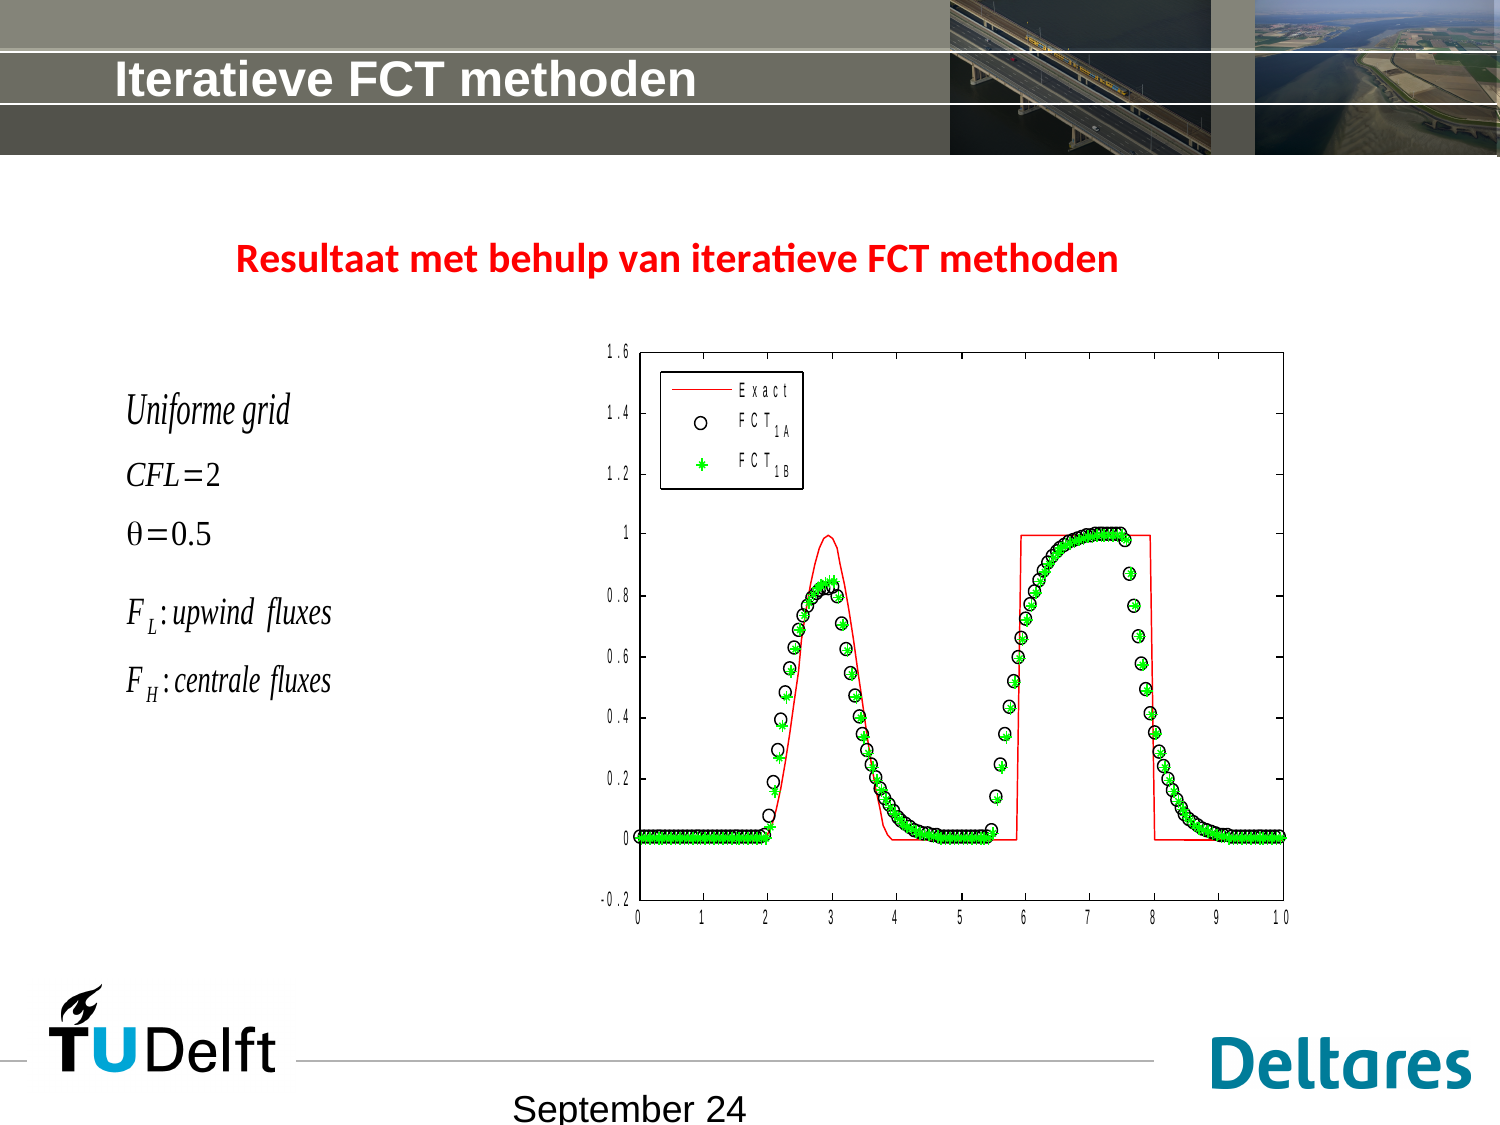

# Iteratieve FCT methoden
Resultaat met behulp van iteratieve FCT methoden